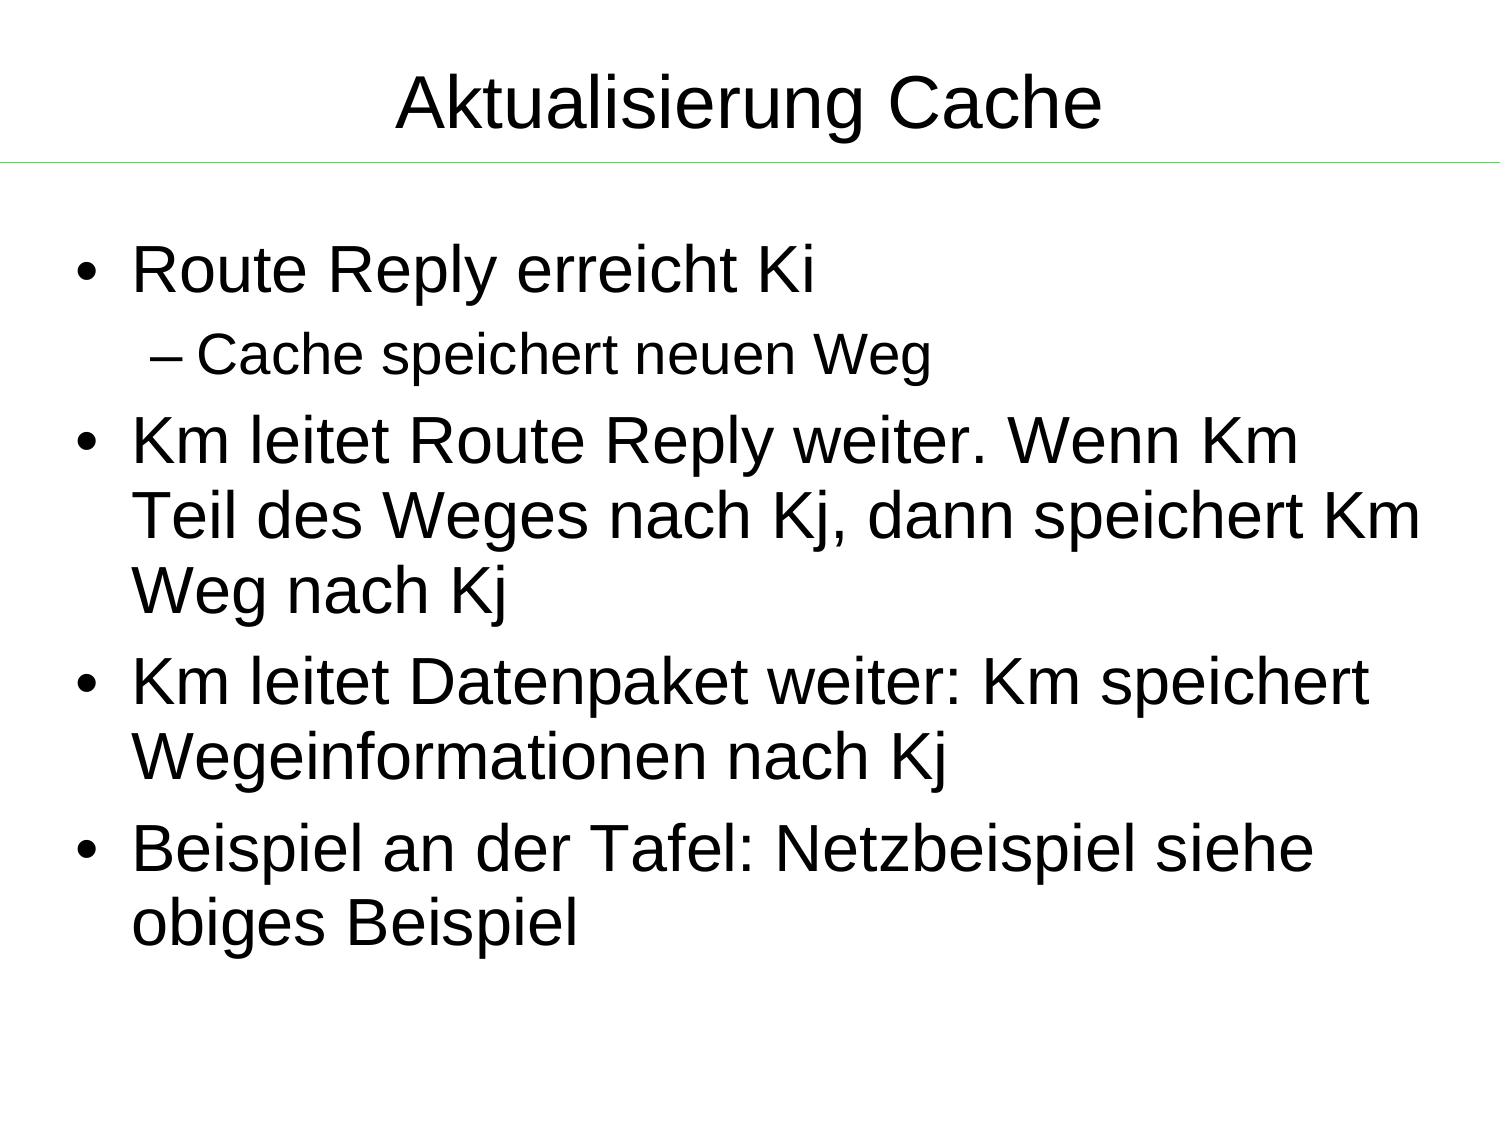

# Aktualisierung Cache
Route Reply erreicht Ki
Cache speichert neuen Weg
Km leitet Route Reply weiter. Wenn Km Teil des Weges nach Kj, dann speichert Km Weg nach Kj
Km leitet Datenpaket weiter: Km speichert Wegeinformationen nach Kj
Beispiel an der Tafel: Netzbeispiel siehe obiges Beispiel